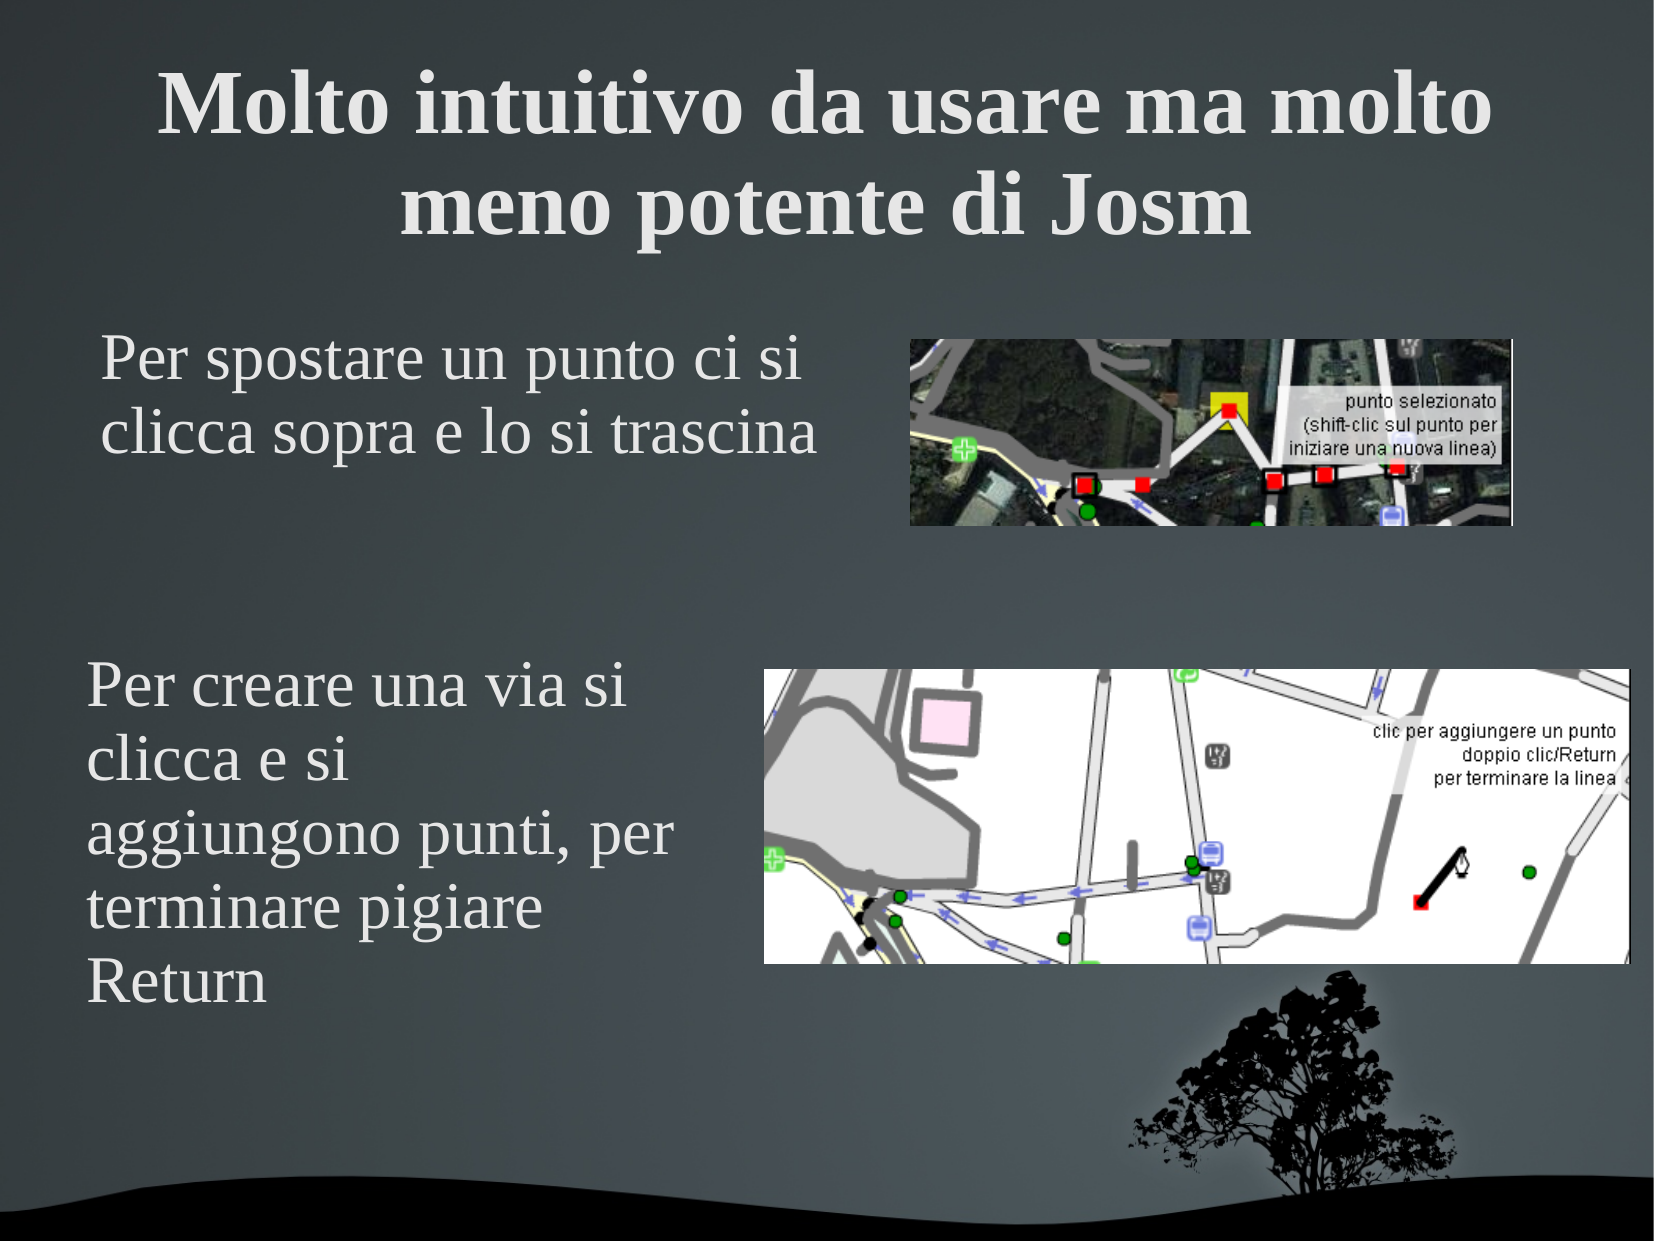

# Molto intuitivo da usare ma molto meno potente di Josm
Per spostare un punto ci si clicca sopra e lo si trascina
Per creare una via si clicca e si aggiungono punti, per terminare pigiare Return